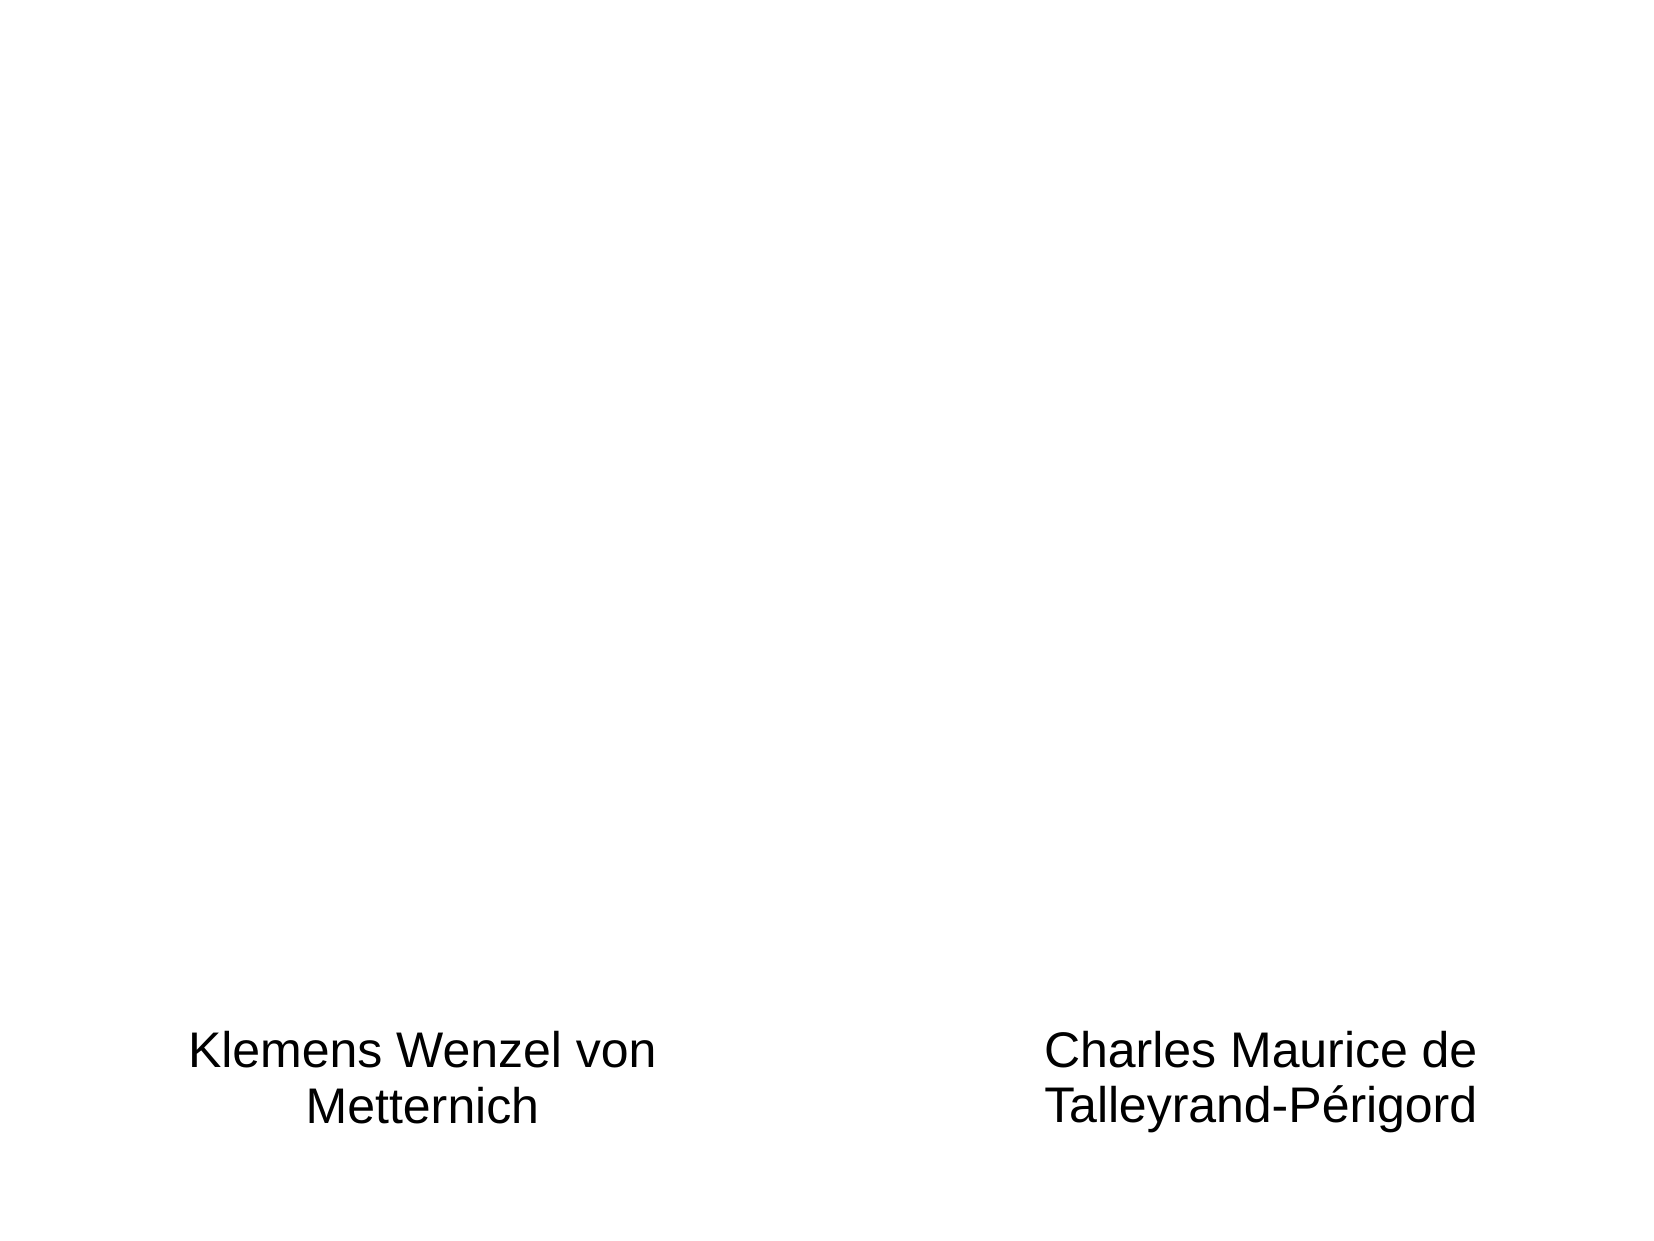

Charles Maurice de Talleyrand-Périgord
# Klemens Wenzel von Metternich